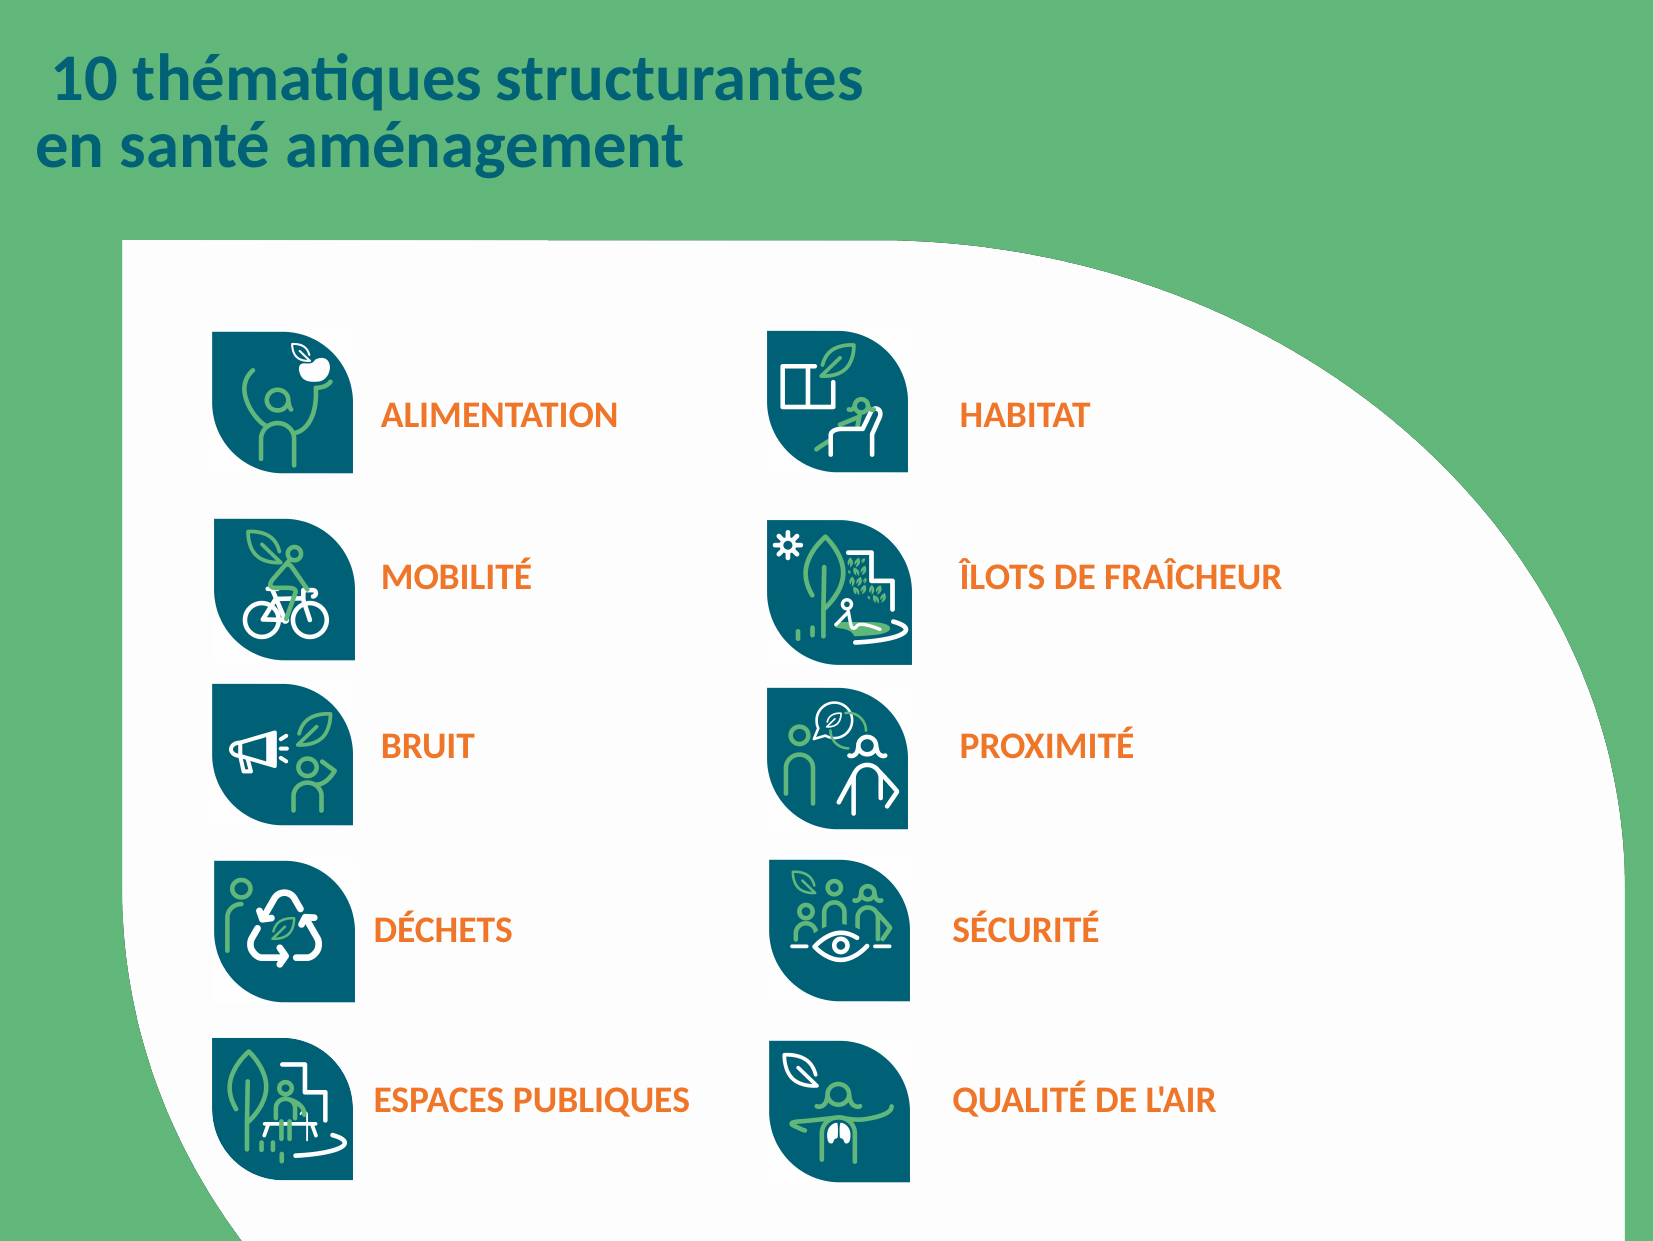

# 10 thématiques structurantes en santé aménagement
ALIMENTATION
HABITAT
MOBILITÉ
ÎLOTS DE FRAÎCHEUR
BRUIT
PROXIMITÉ
DÉCHETS
SÉCURITÉ
ESPACES PUBLIQUES
QUALITÉ DE L'AIR